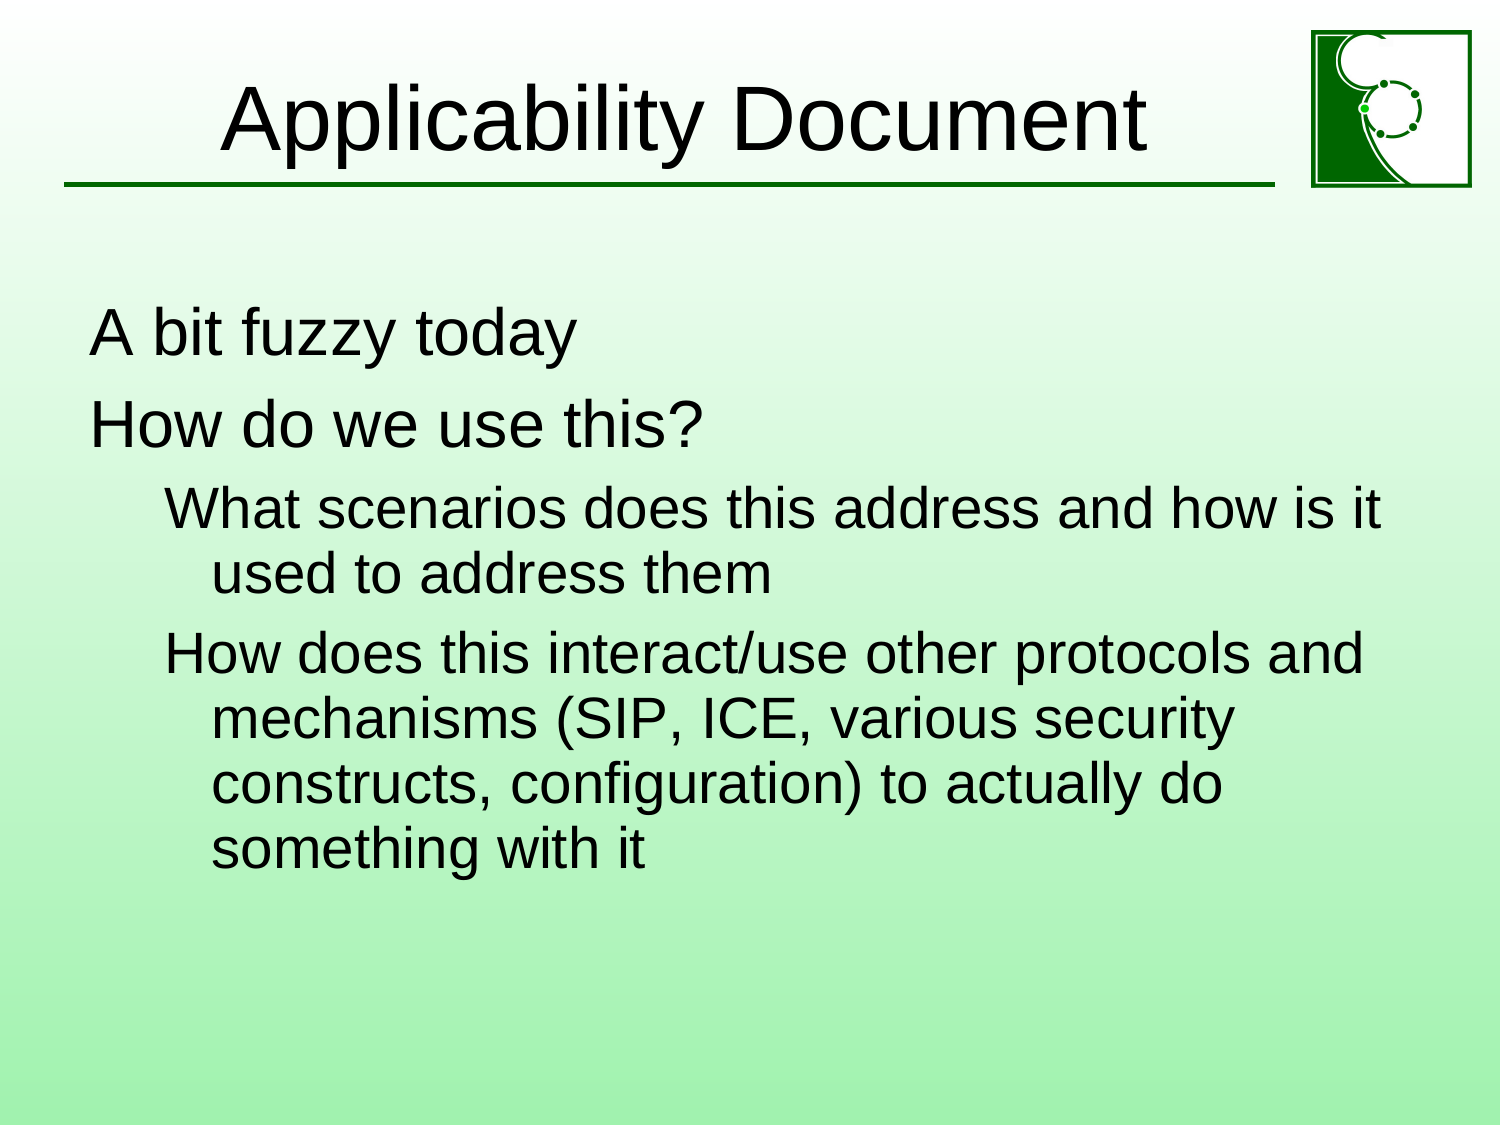

# Applicability Document
A bit fuzzy today
How do we use this?
What scenarios does this address and how is it used to address them
How does this interact/use other protocols and mechanisms (SIP, ICE, various security constructs, configuration) to actually do something with it